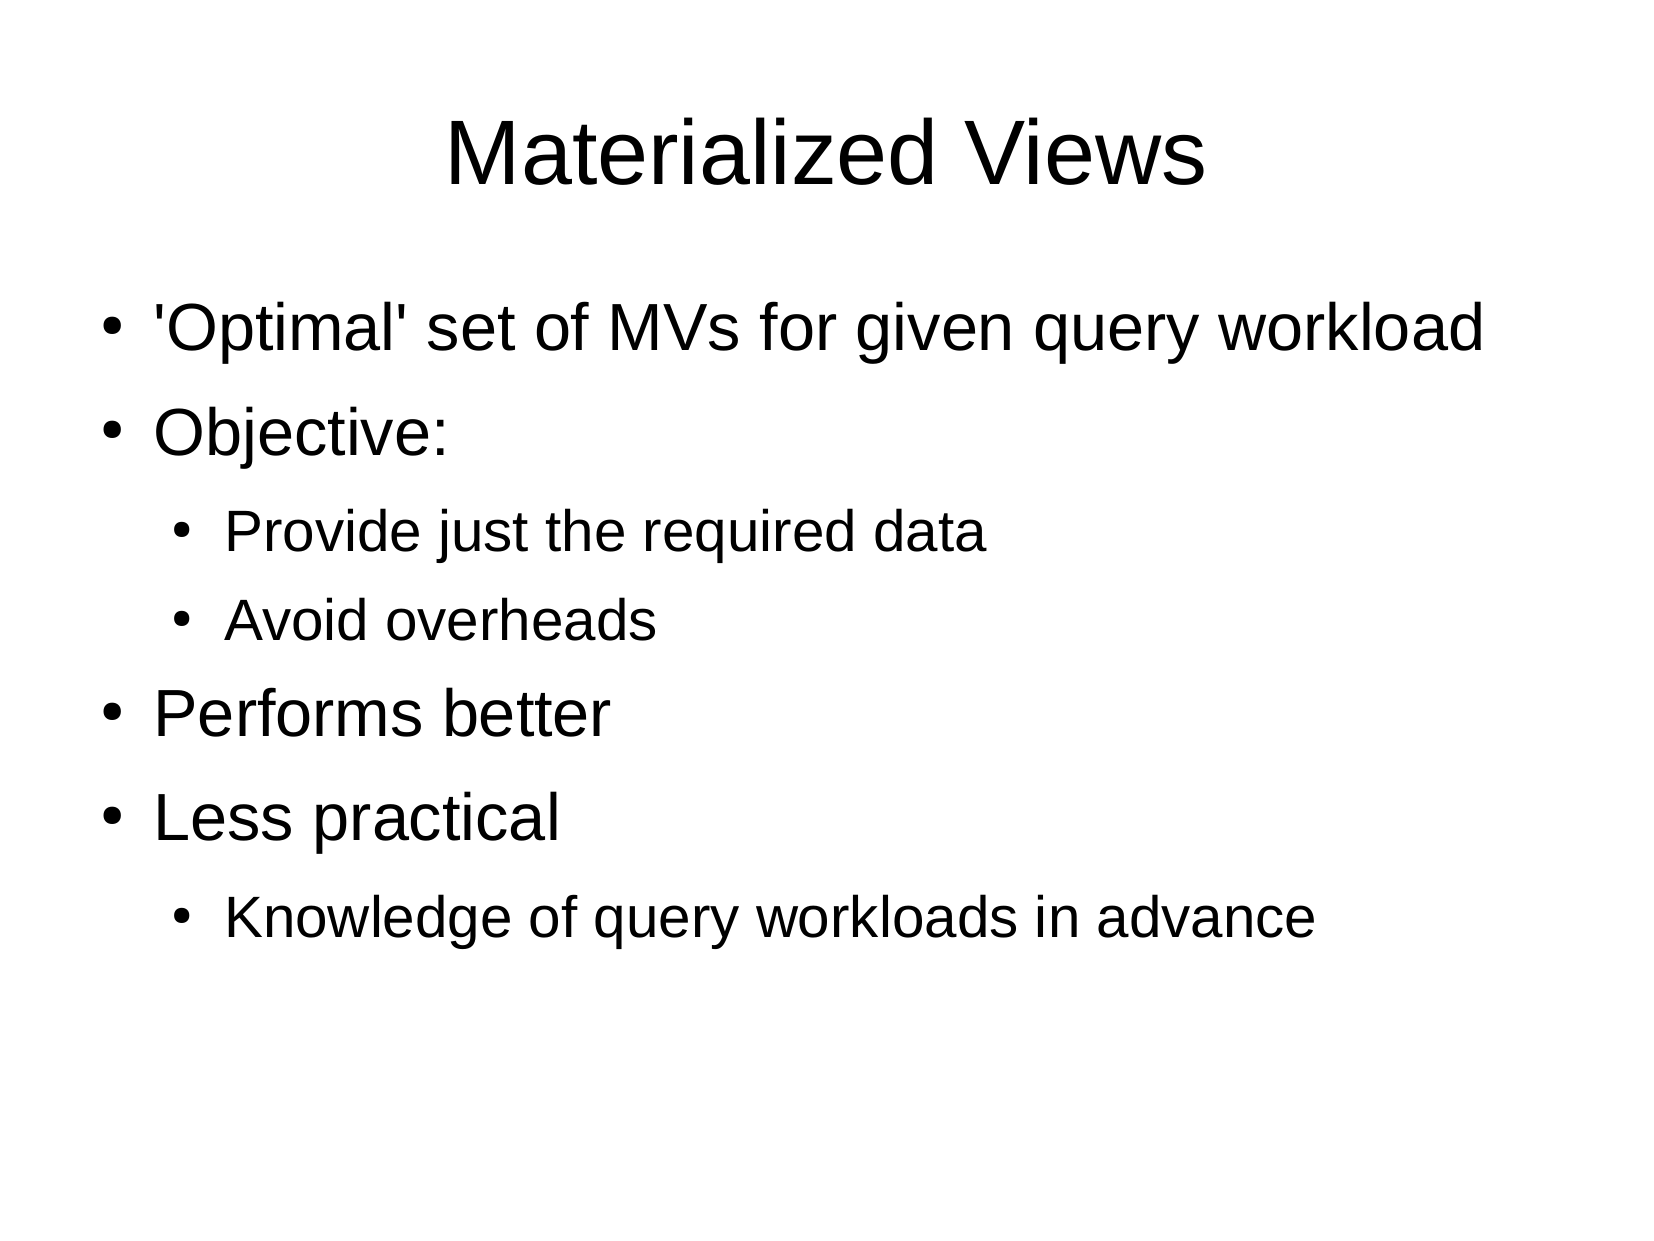

# Materialized Views
'Optimal' set of MVs for given query workload
Objective:
Provide just the required data
Avoid overheads
Performs better
Less practical
Knowledge of query workloads in advance